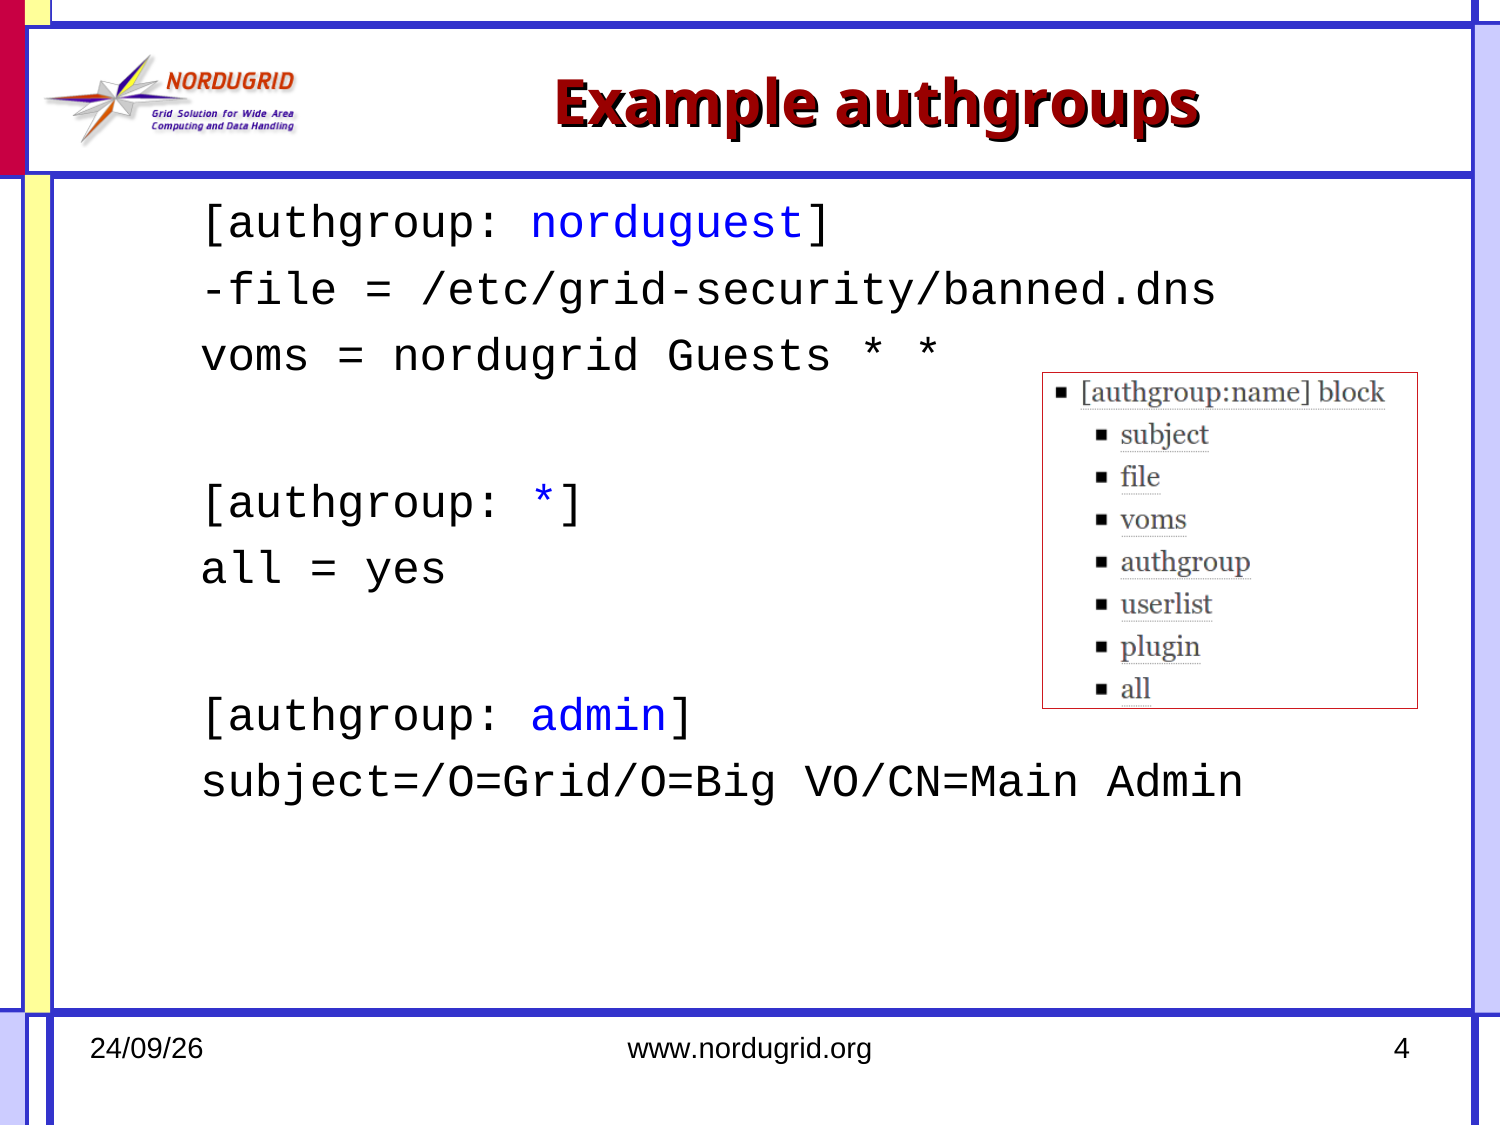

# Example authgroups
[authgroup: norduguest]
-file = /etc/grid-security/banned.dns
voms = nordugrid Guests * *
[authgroup: *]
all = yes
[authgroup: admin]
subject=/O=Grid/O=Big VO/CN=Main Admin
www.nordugrid.org
4